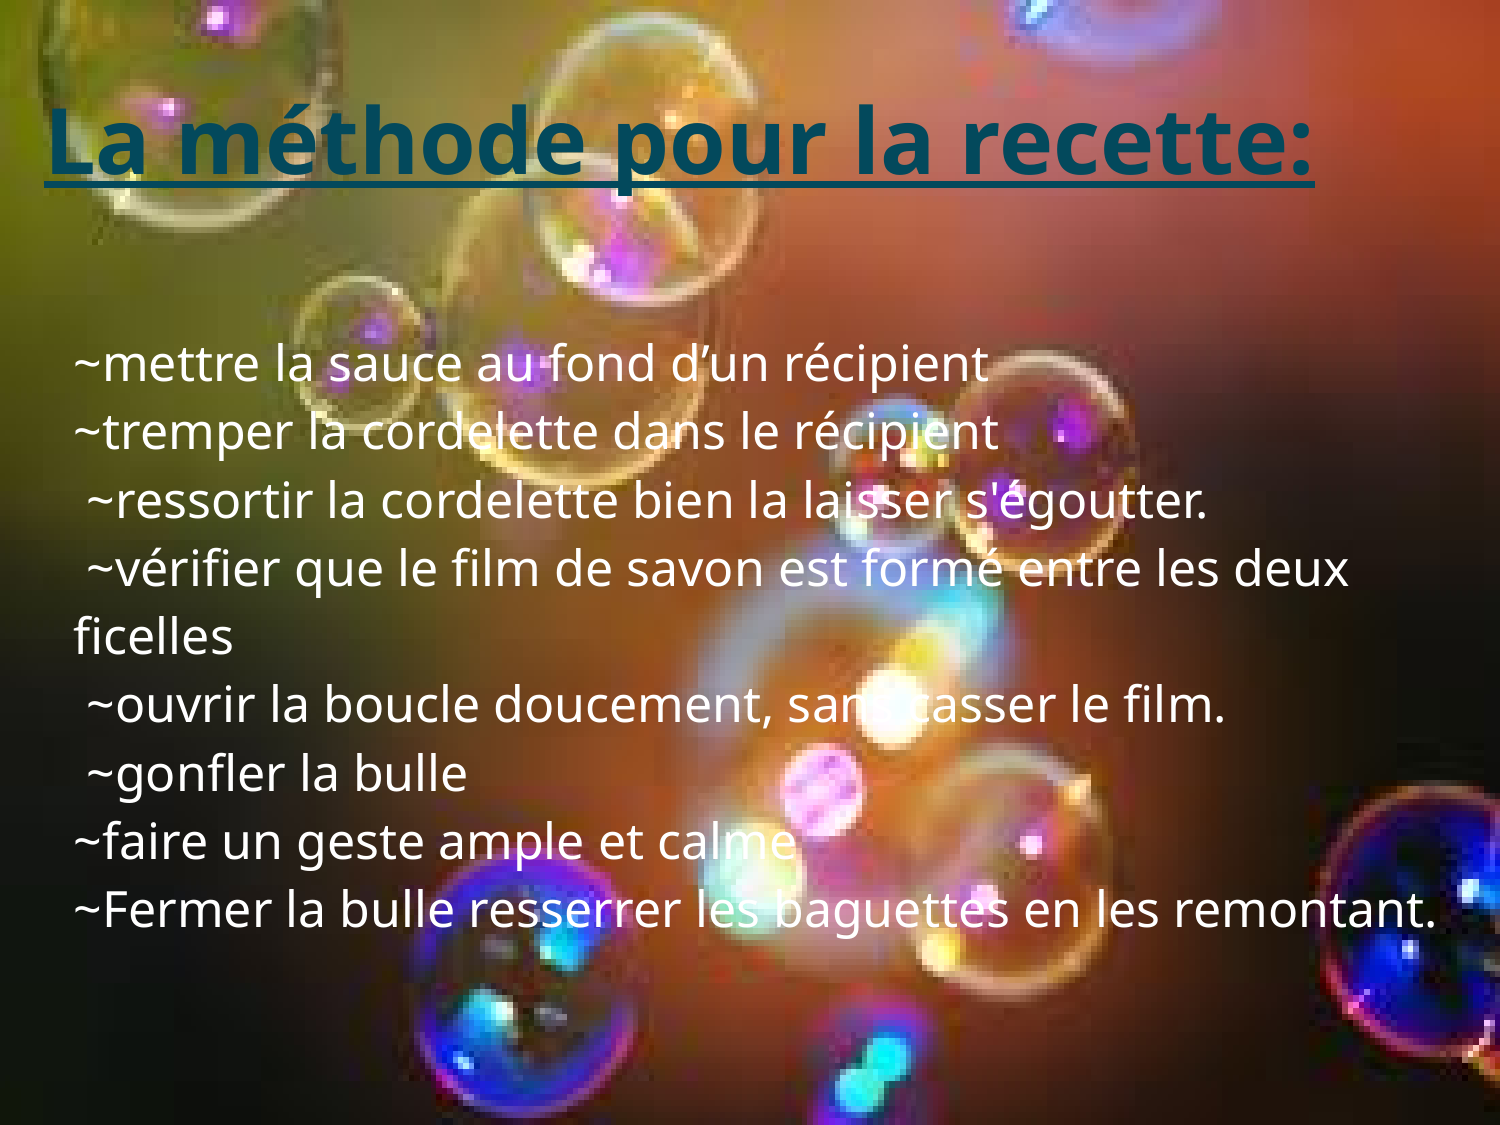

La méthode pour la recette:
#
~mettre la sauce au fond d’un récipient
~tremper la cordelette dans le récipient
 ~ressortir la cordelette bien la laisser s'égoutter.
 ~vérifier que le film de savon est formé entre les deux ficelles
 ~ouvrir la boucle doucement, sans casser le film. 
 ~gonfler la bulle
~faire un geste ample et calme
~Fermer la bulle resserrer les baguettes en les remontant.
					 à laisser s'envoler et rêver...